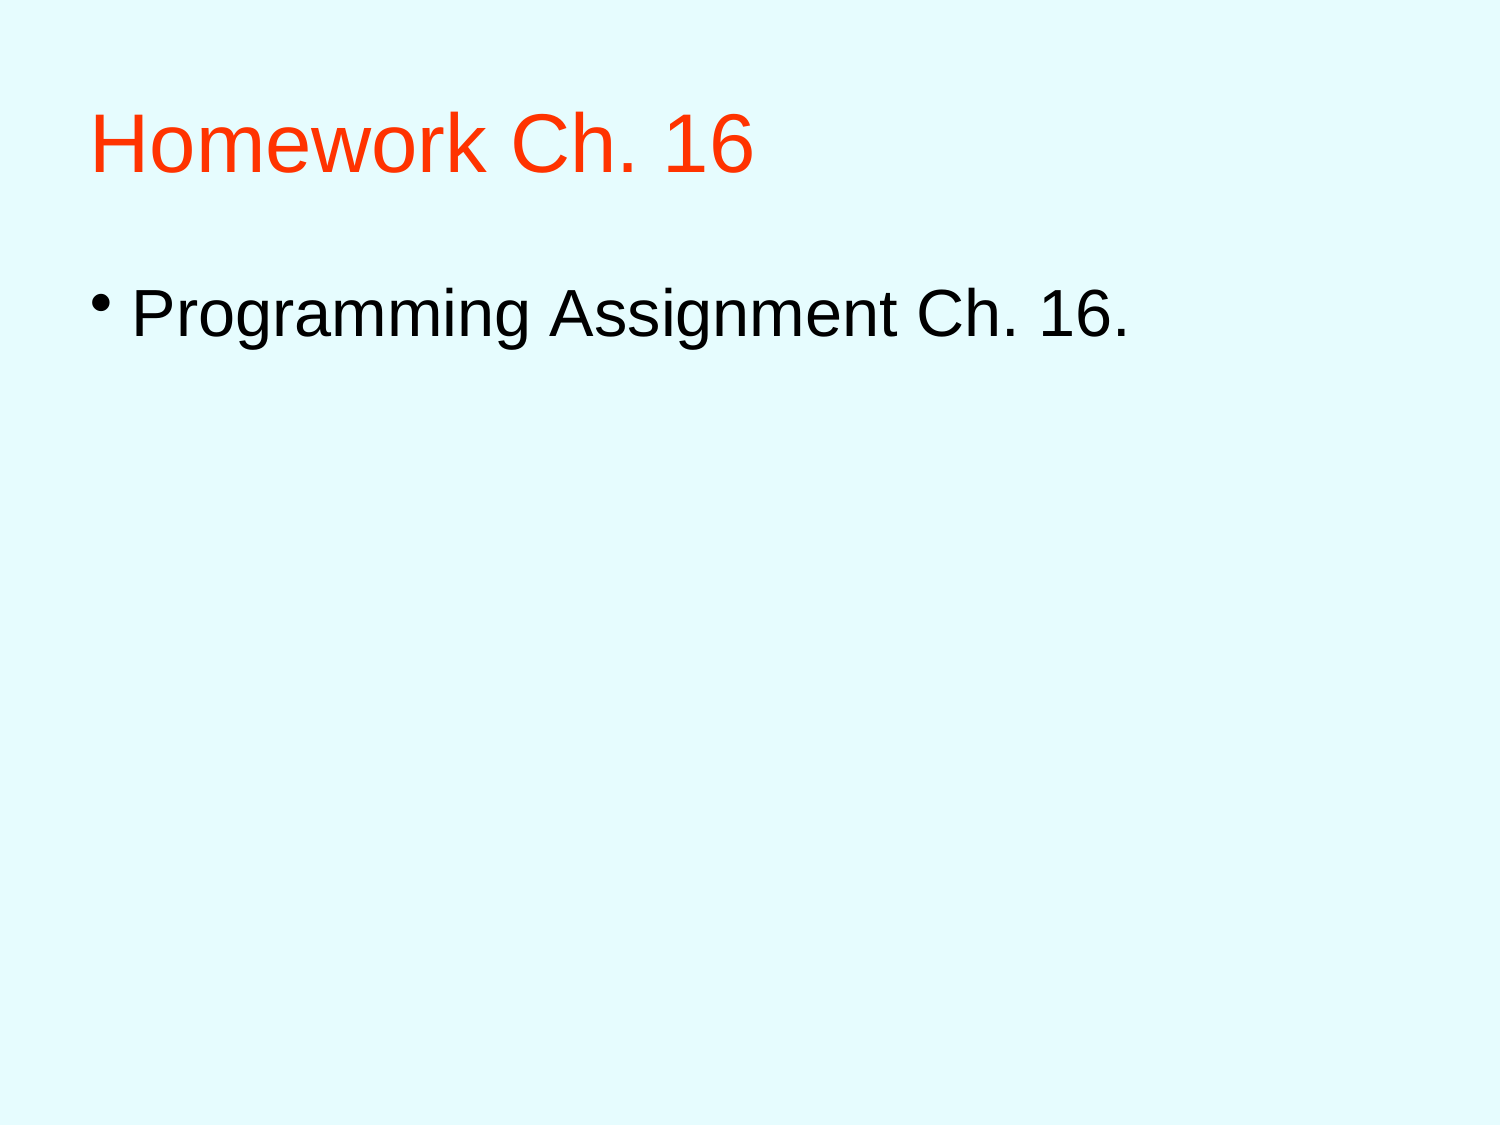

# Homework Ch. 16
 Programming Assignment Ch. 16.